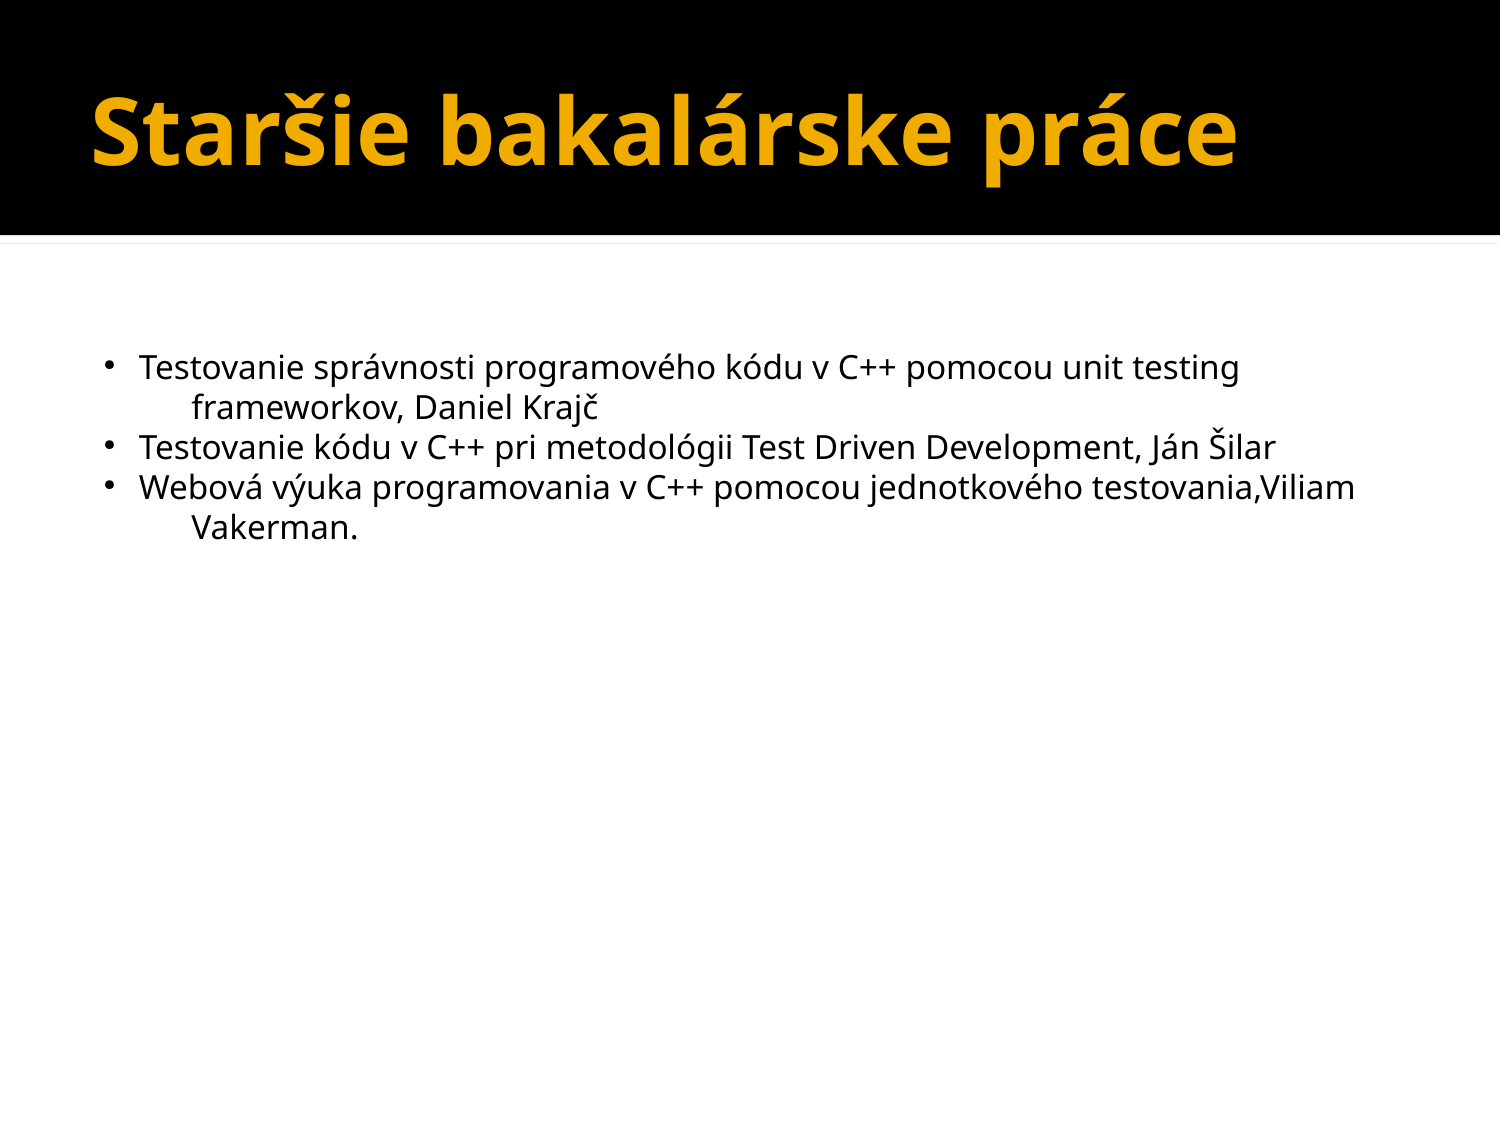

# Staršie bakalárske práce
Testovanie správnosti programového kódu v C++ pomocou unit testing frameworkov, Daniel Krajč
Testovanie kódu v C++ pri metodológii Test Driven Development, Ján Šilar
Webová výuka programovania v C++ pomocou jednotkového testovania,Viliam Vakerman.